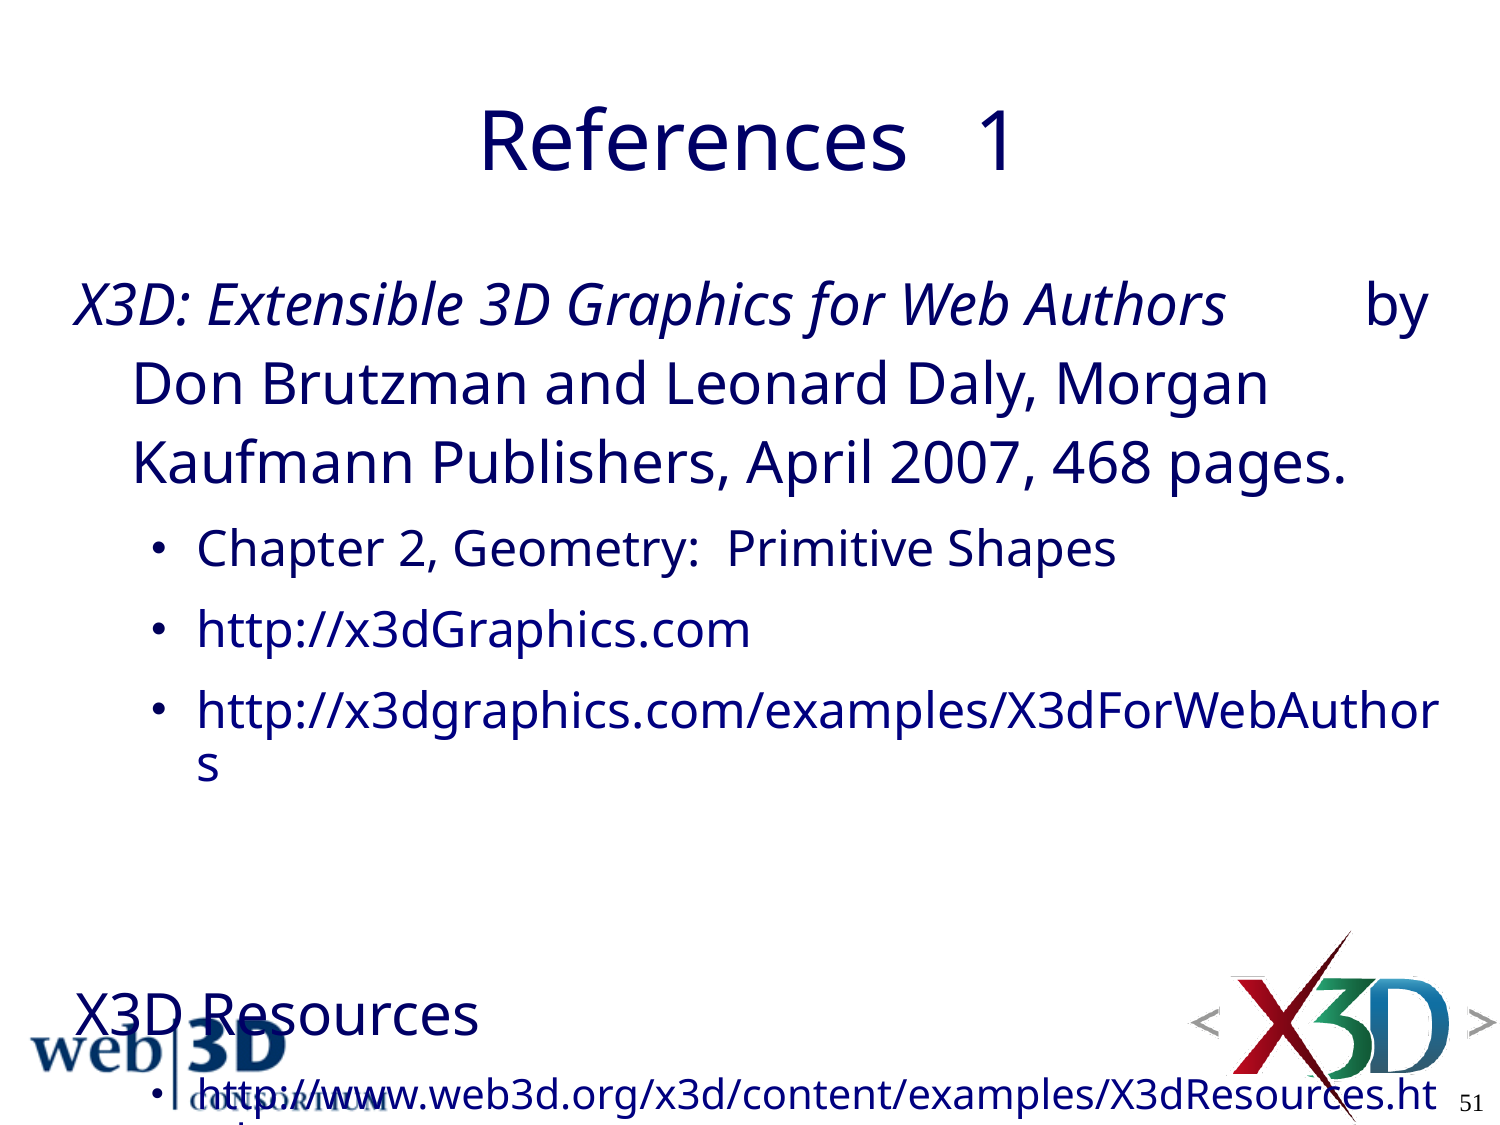

# References 1
X3D: Extensible 3D Graphics for Web Authors by Don Brutzman and Leonard Daly, Morgan Kaufmann Publishers, April 2007, 468 pages.
Chapter 2, Geometry: Primitive Shapes
http://x3dGraphics.com
http://x3dgraphics.com/examples/X3dForWebAuthors
X3D Resources
http://www.web3d.org/x3d/content/examples/X3dResources.html